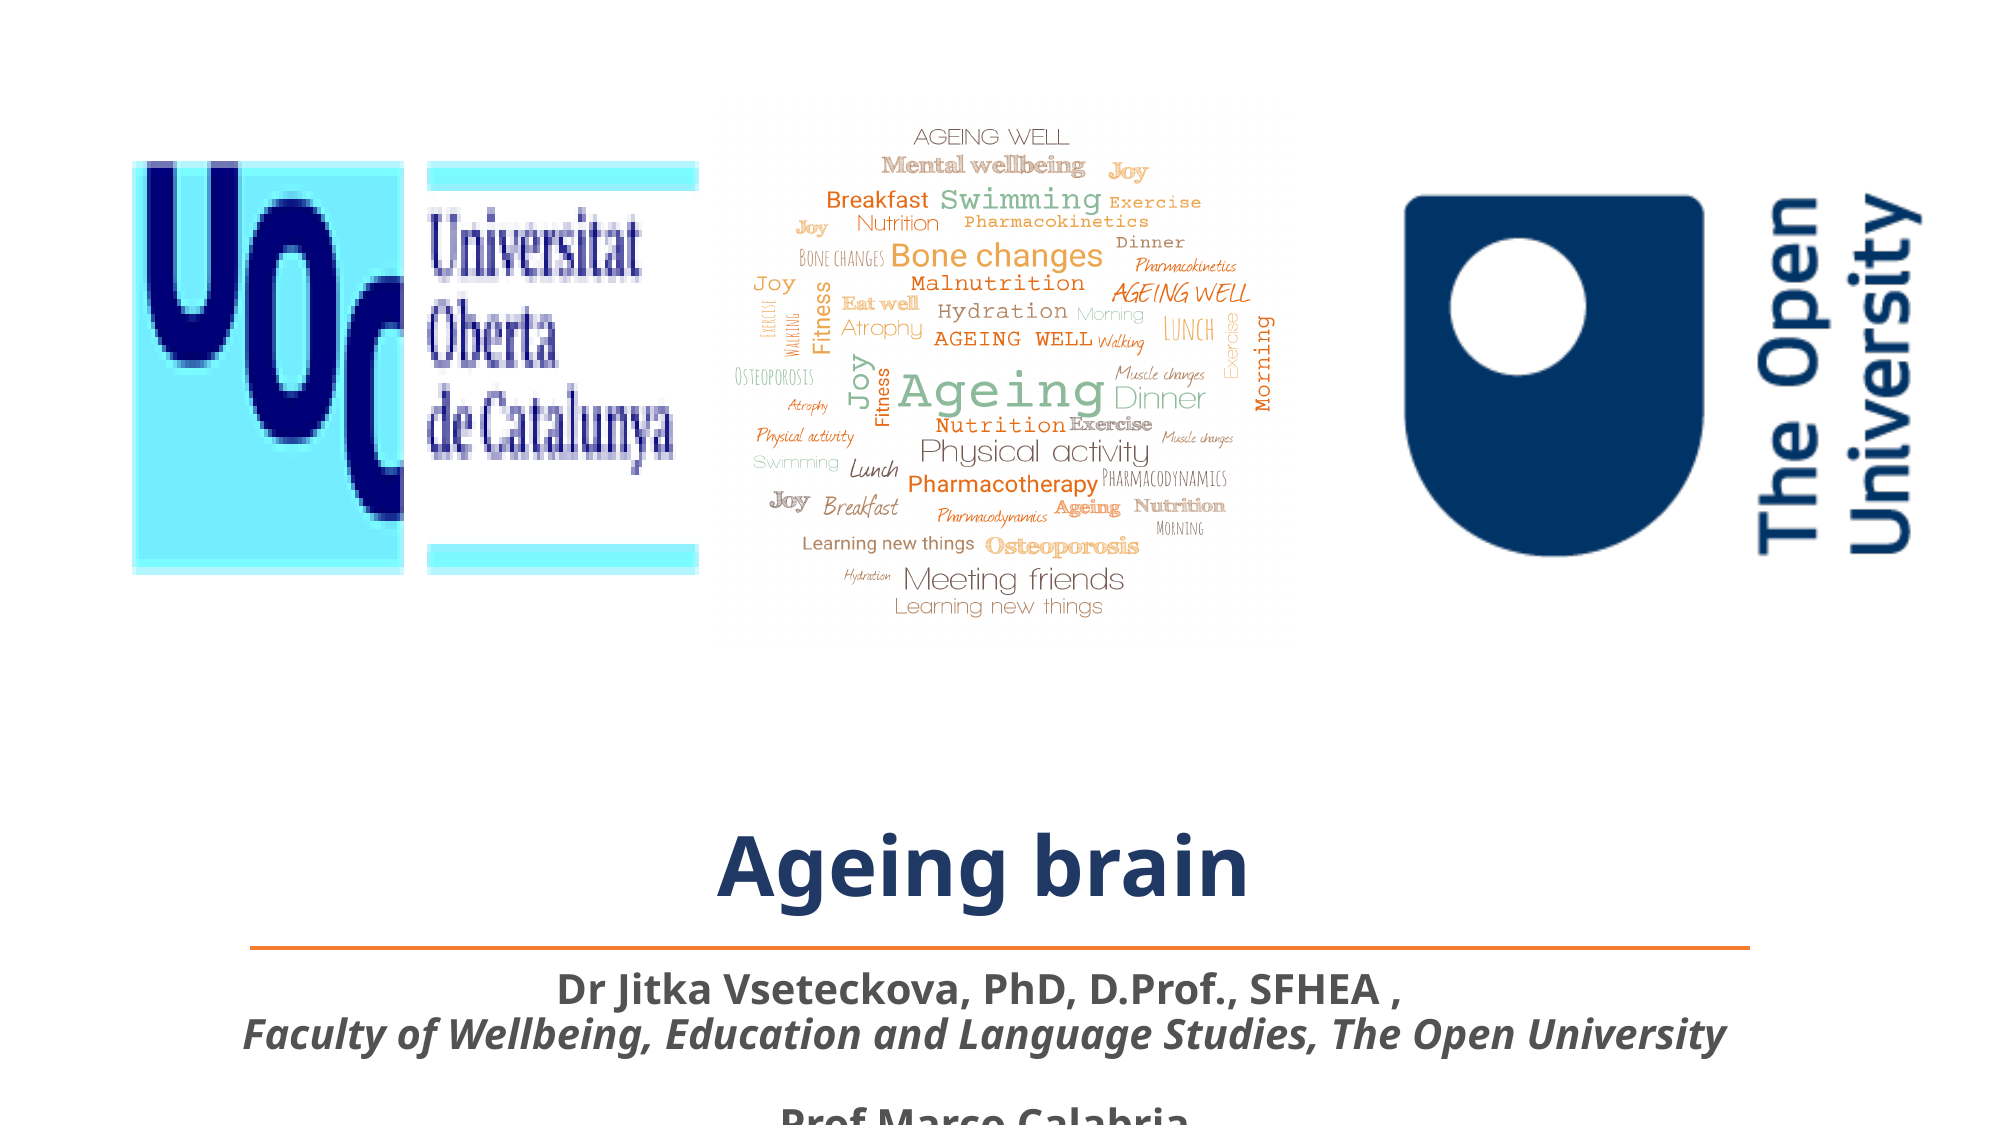

# Ageing brain Dr Jitka Vseteckova, PhD, D.Prof., SFHEA , Faculty of Wellbeing, Education and Language Studies, The Open University Prof Marco Calabria Faculty of Health Sciences and Cognitive NeuroLab, Open University of Catalonia